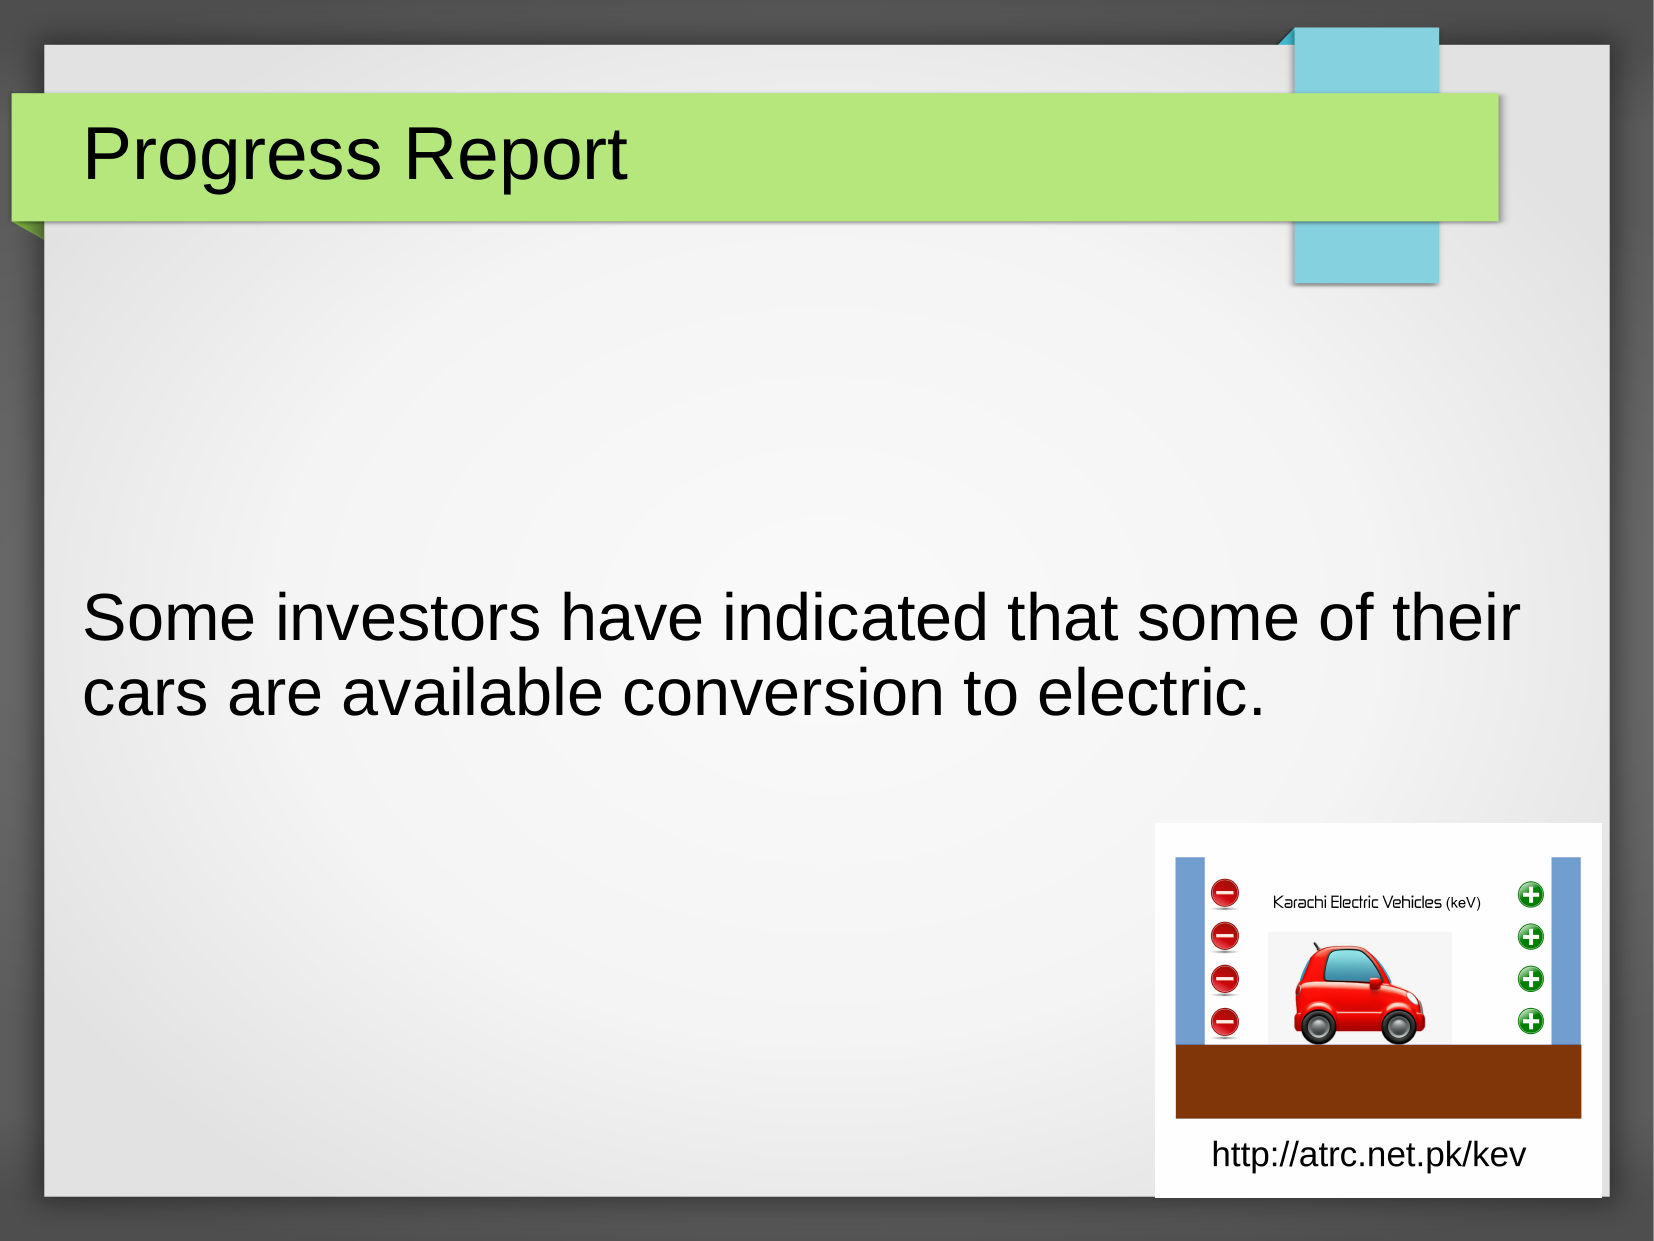

# Progress Report
Some investors have indicated that some of their cars are available conversion to electric.